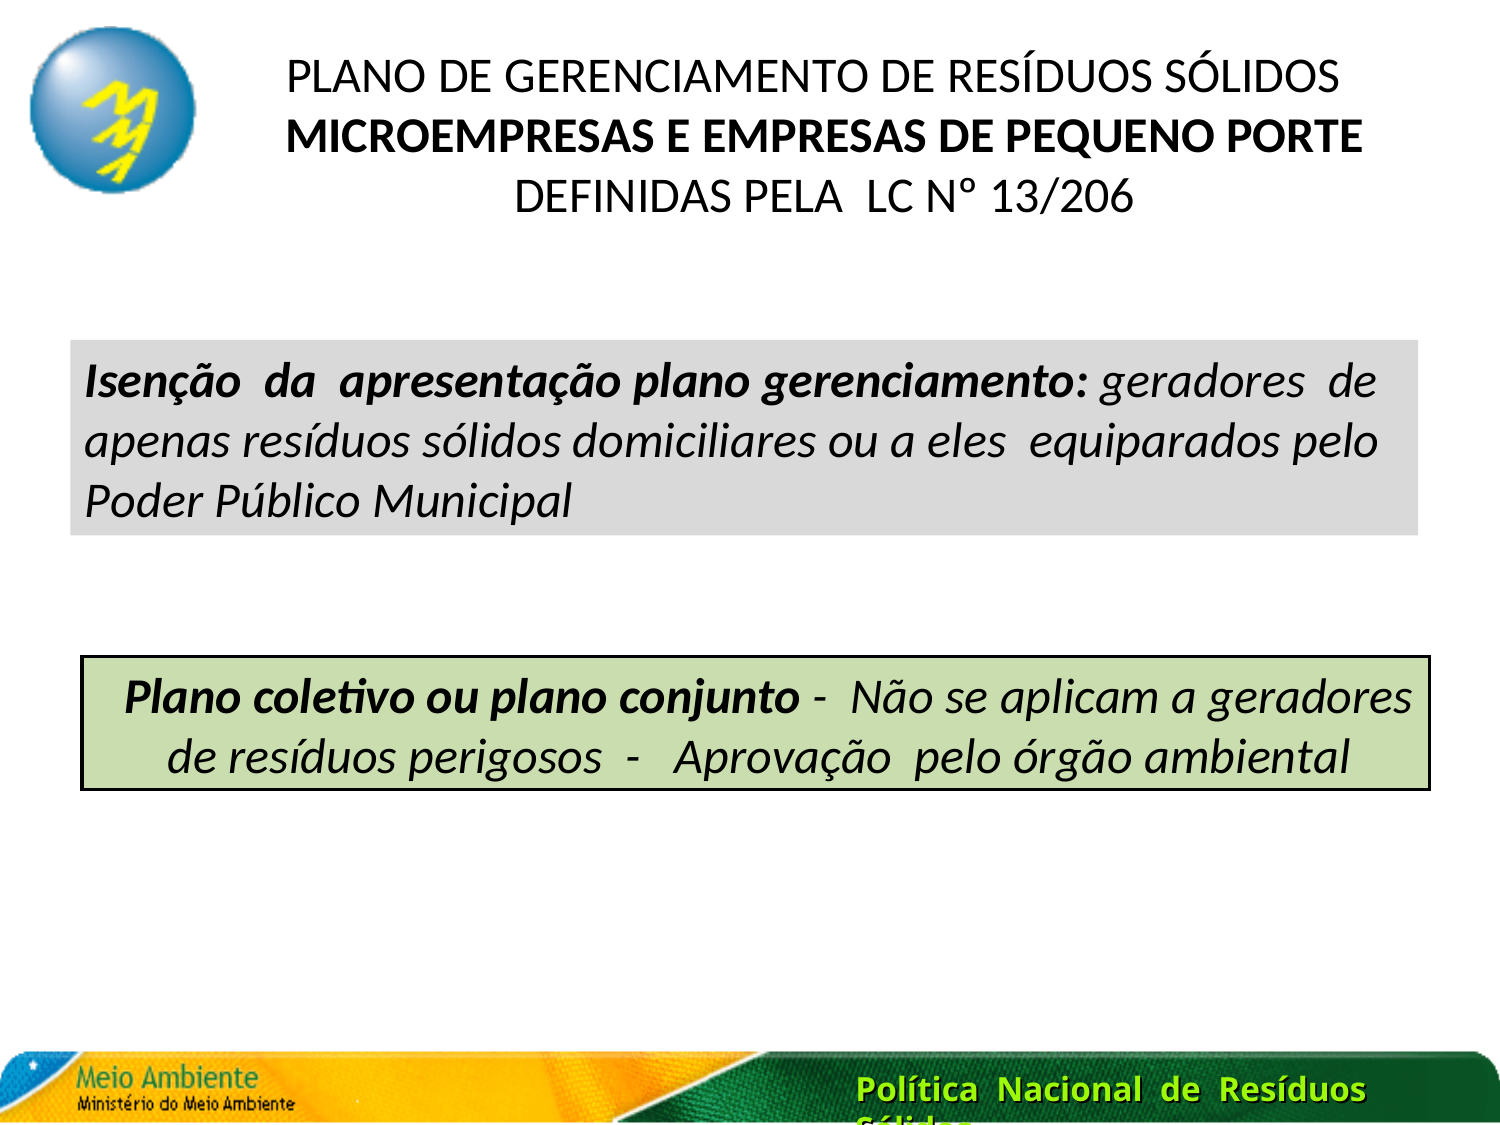

PLANO DE GERENCIAMENTO DE RESÍDUOS SÓLIDOS MICROEMPRESAS E EMPRESAS DE PEQUENO PORTE DEFINIDAS PELA LC Nº 13/206
Isenção da apresentação plano gerenciamento: geradores de apenas resíduos sólidos domiciliares ou a eles equiparados pelo Poder Público Municipal
Plano coletivo ou plano conjunto - Não se aplicam a geradores de resíduos perigosos - Aprovação pelo órgão ambiental